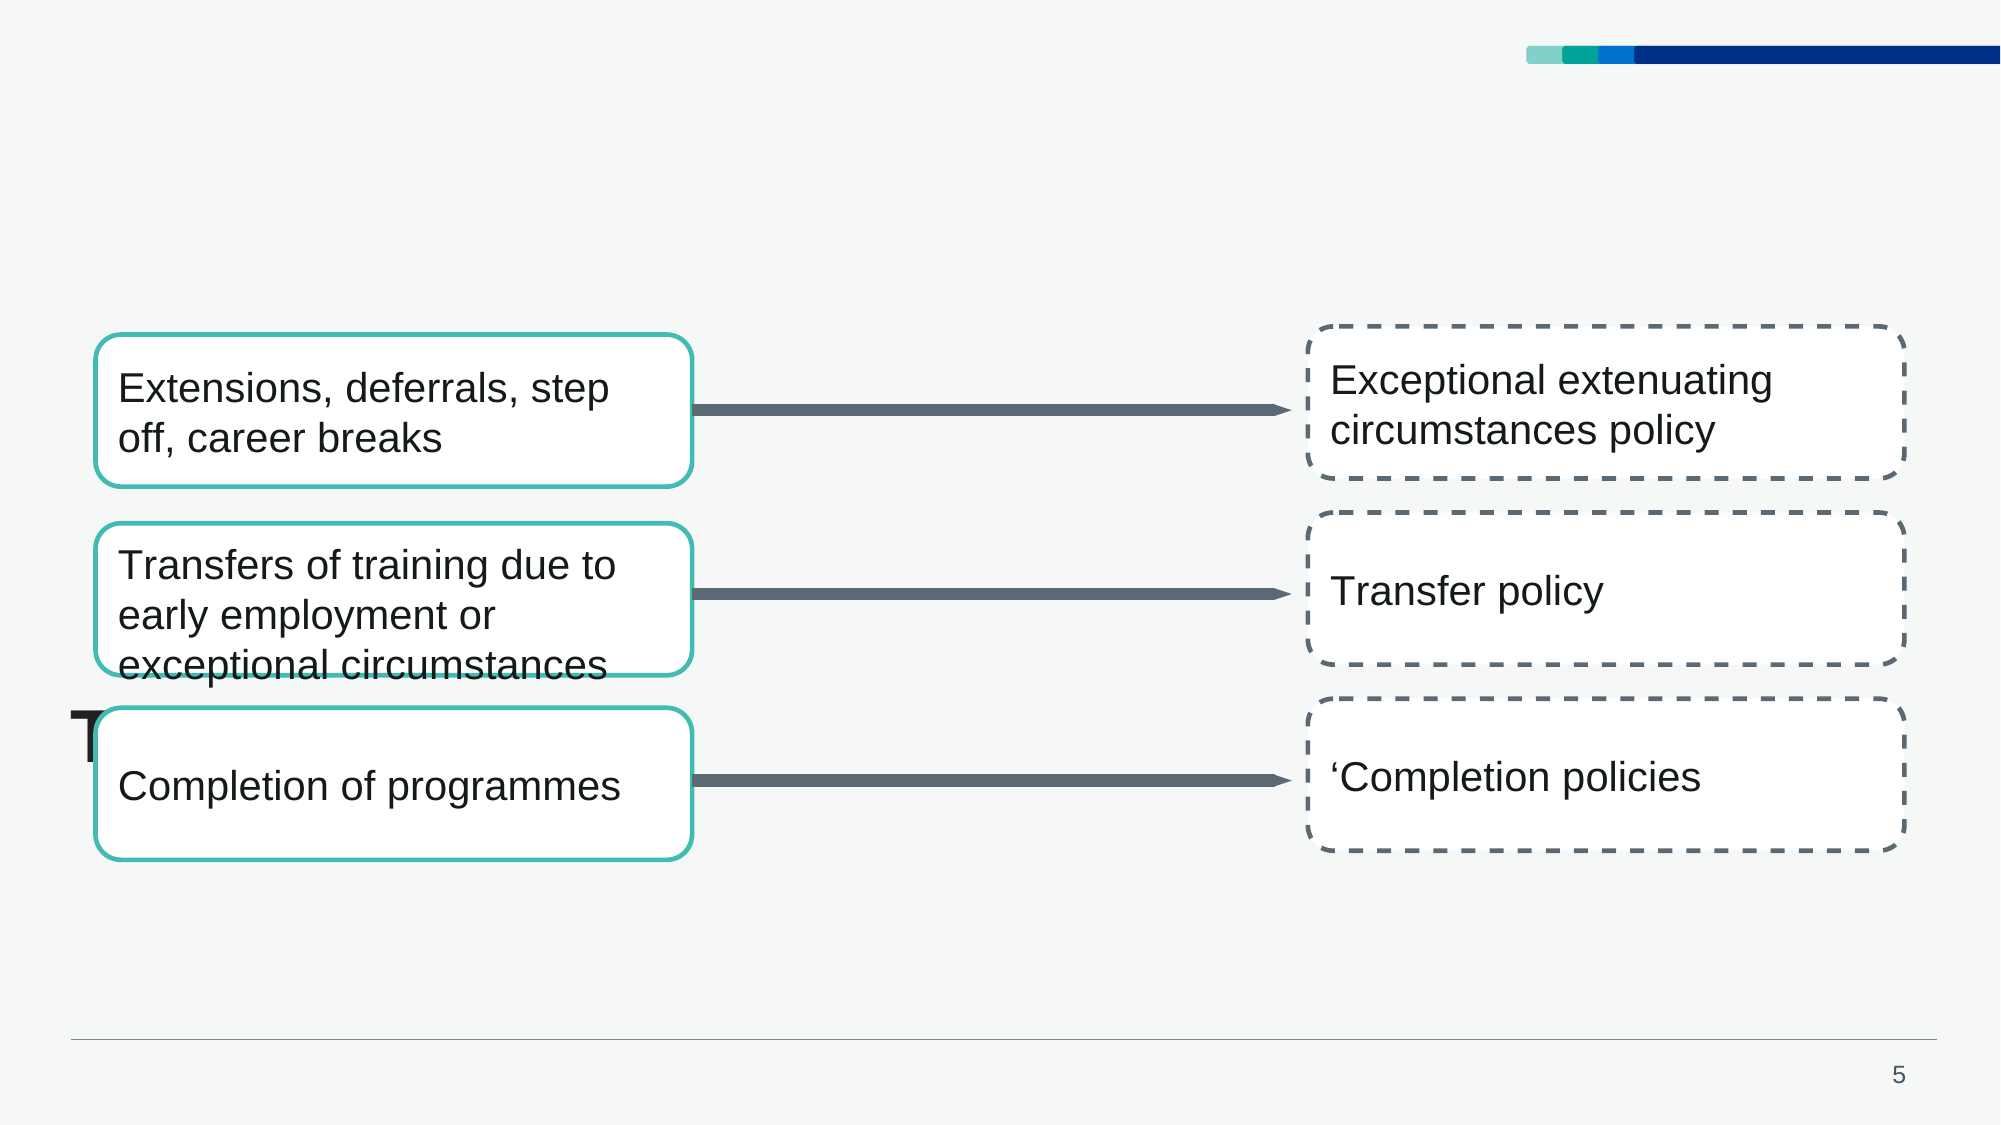

Exceptional extenuating circumstances policy
Extensions, deferrals, step off, career breaks
Transfer policy
Transfers of training due to early employment or exceptional circumstances
‘Completion policies
Completion of programmes
# Training support